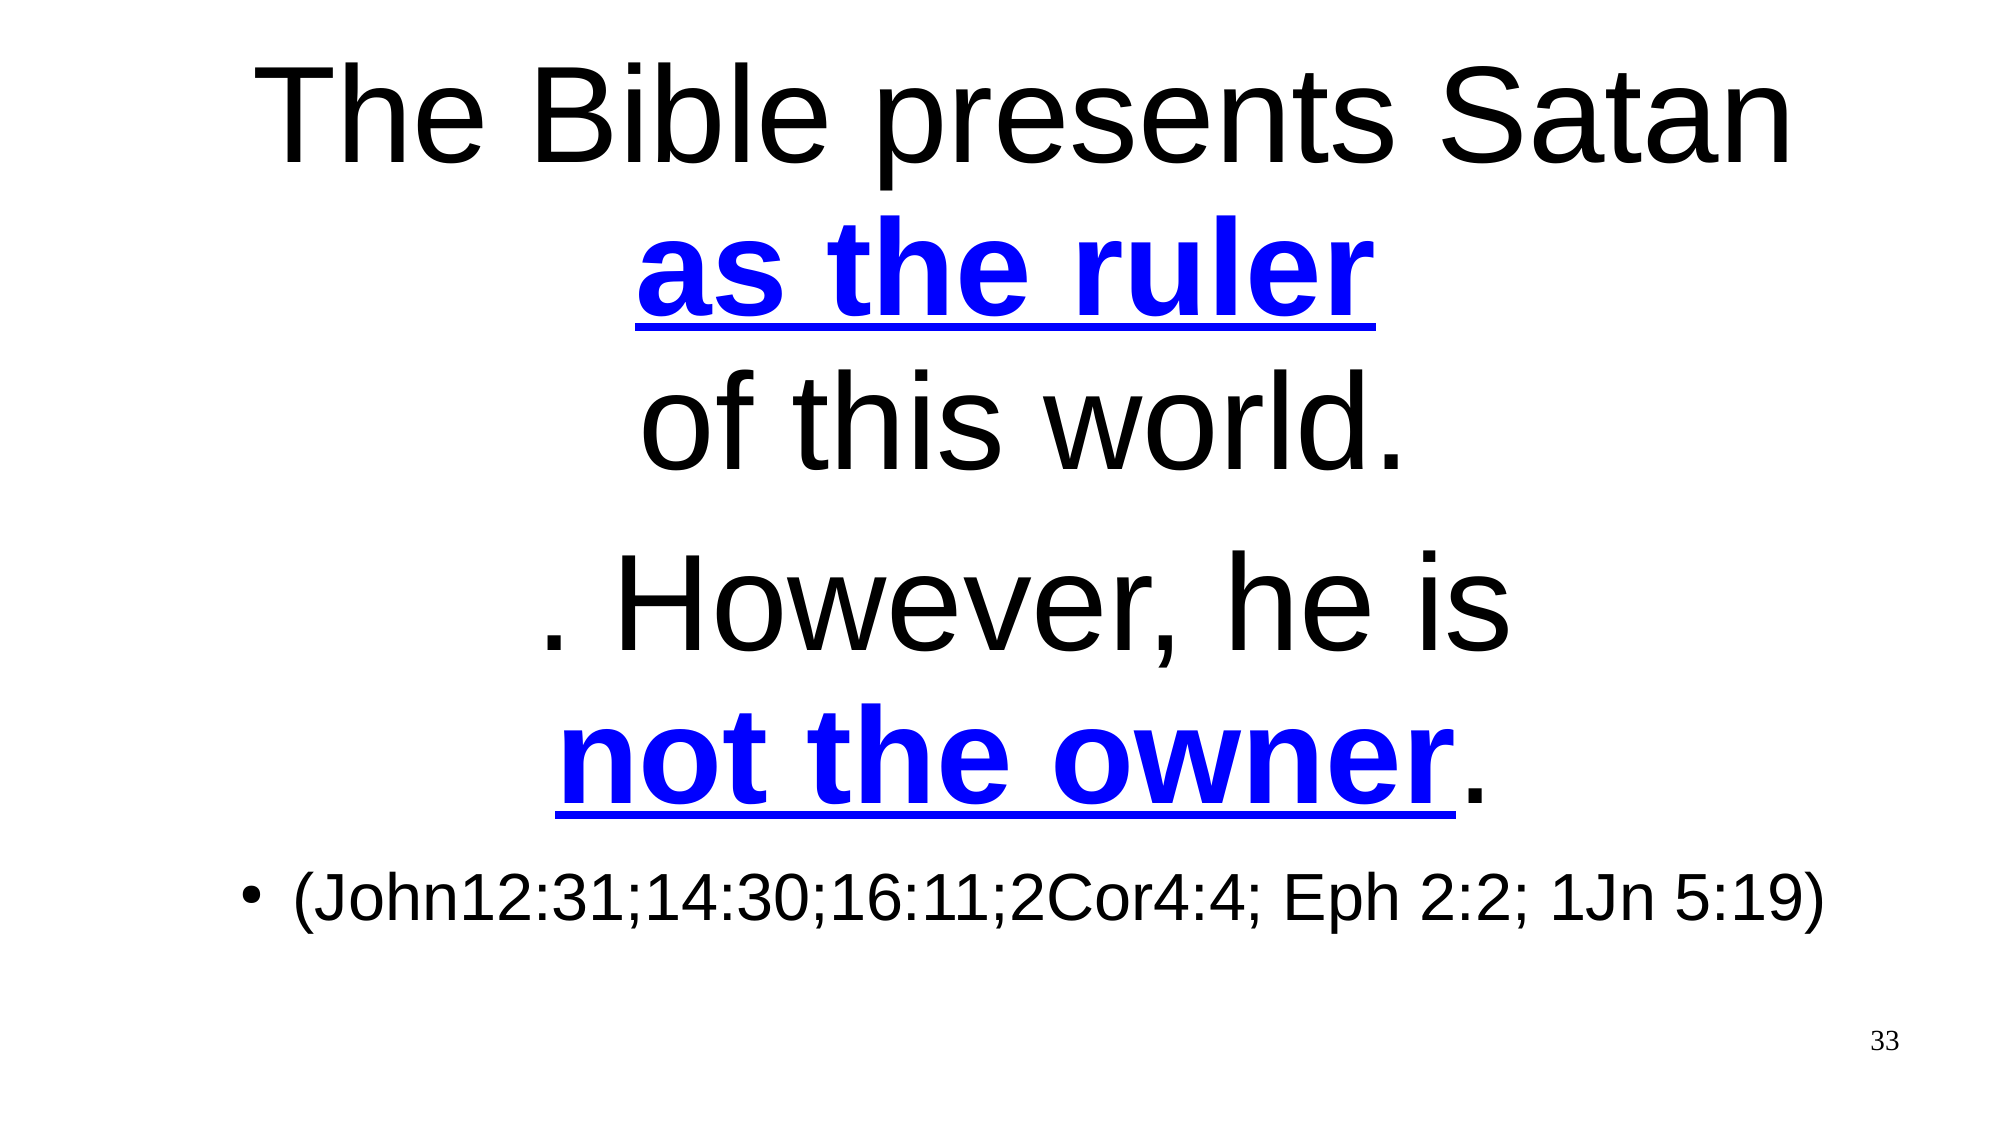

# The Bible presents Satan as the ruler of this world.
 . However, he is
not the owner.
(John12:31;14:30;16:11;2Cor4:4; Eph 2:2; 1Jn 5:19)
33